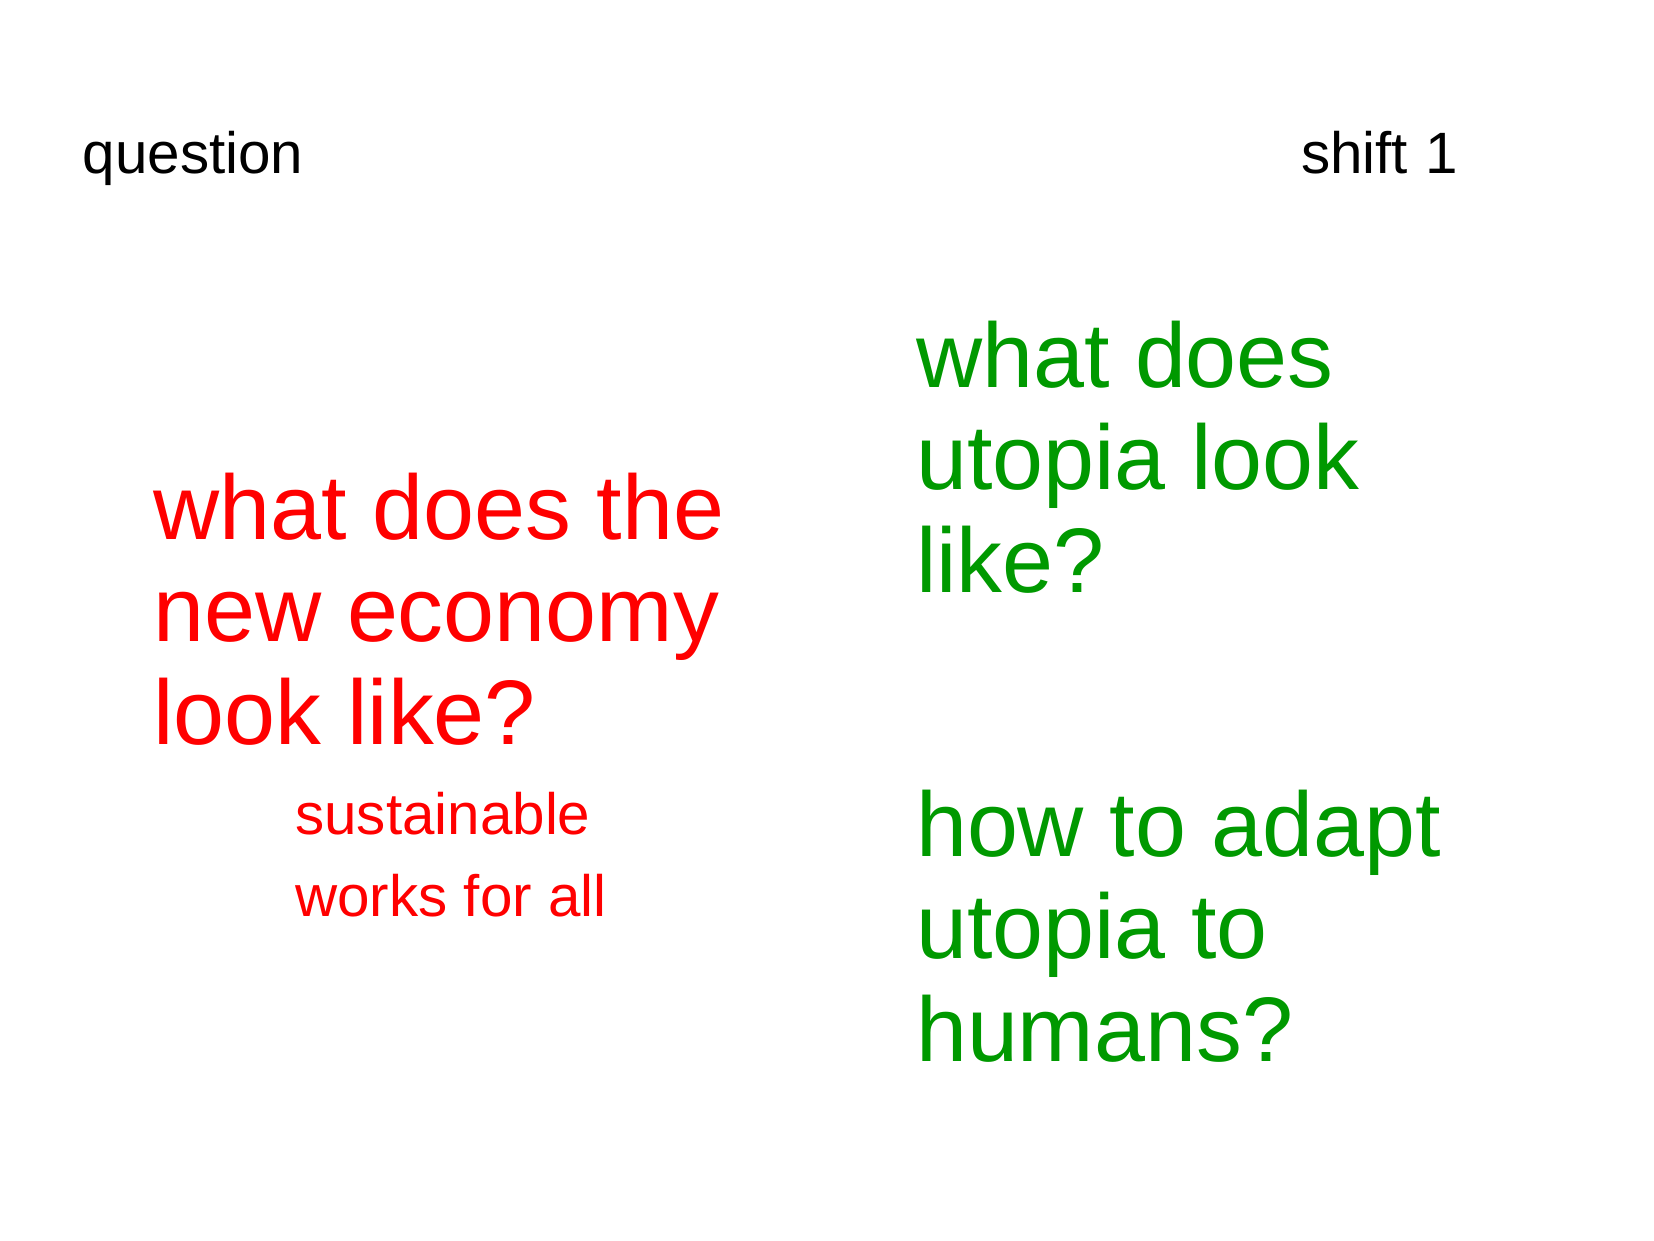

# question
shift
1
what does the new economy look like?
sustainable
works for all
what does utopia look like?
how to adapt utopia to humans?